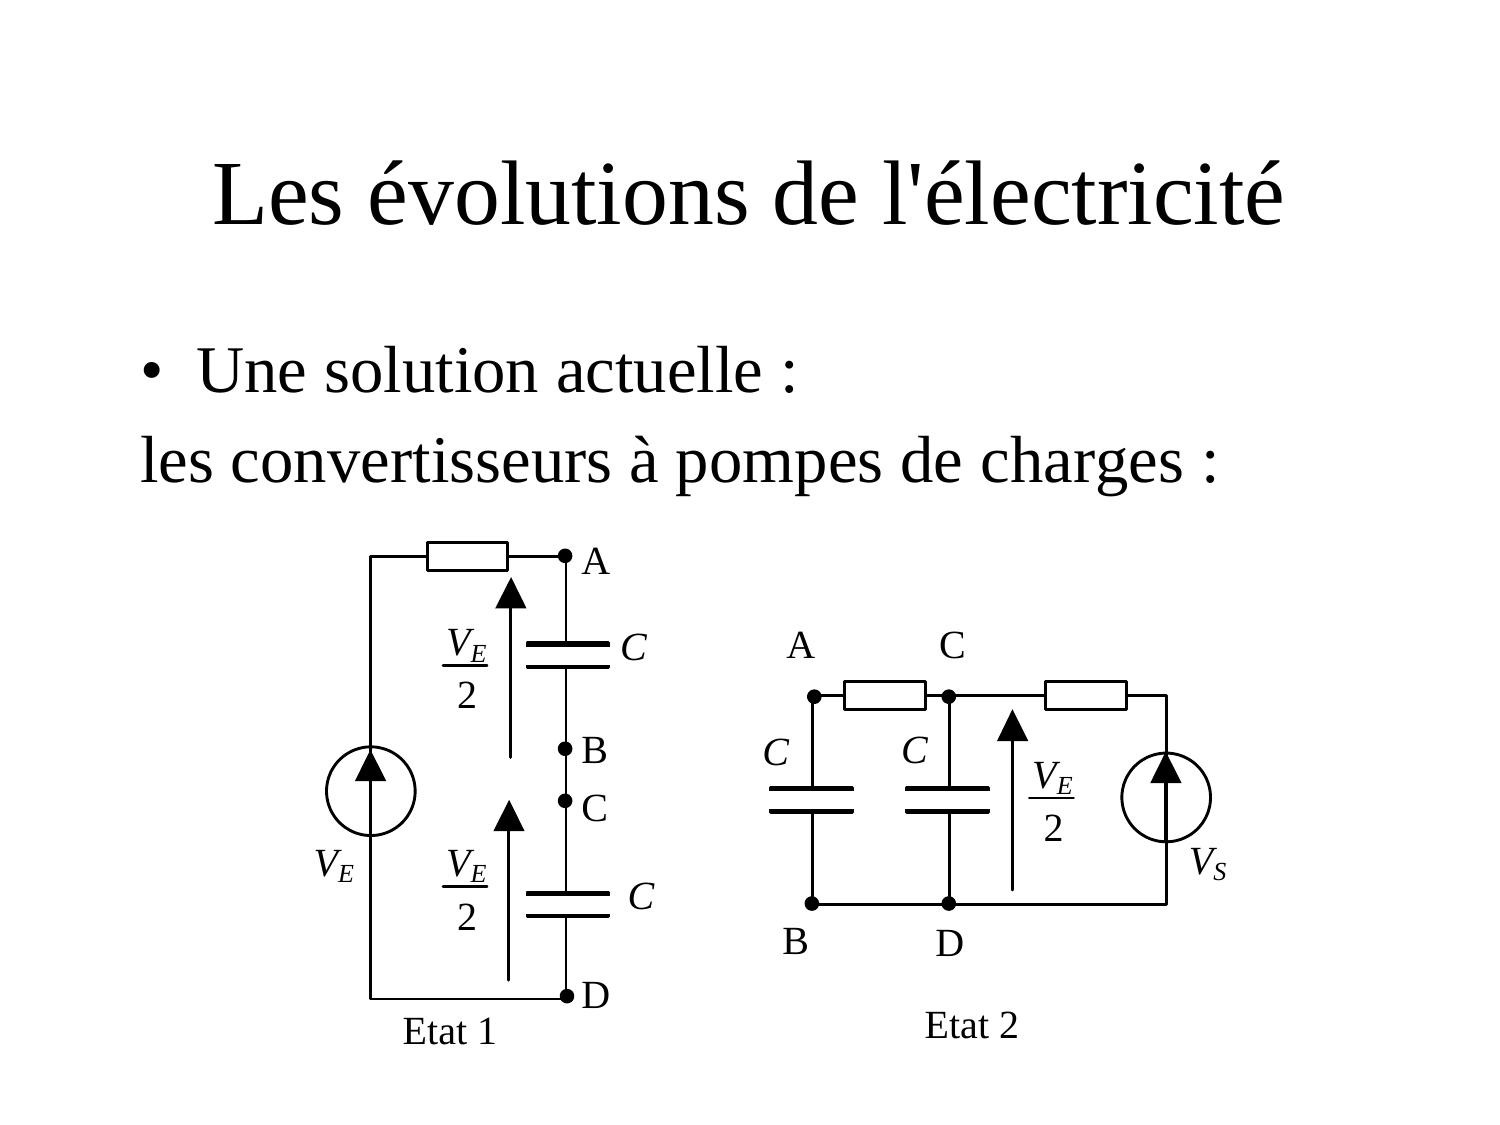

# Les évolutions de l'électricité
Une solution actuelle :
les convertisseurs à pompes de charges :